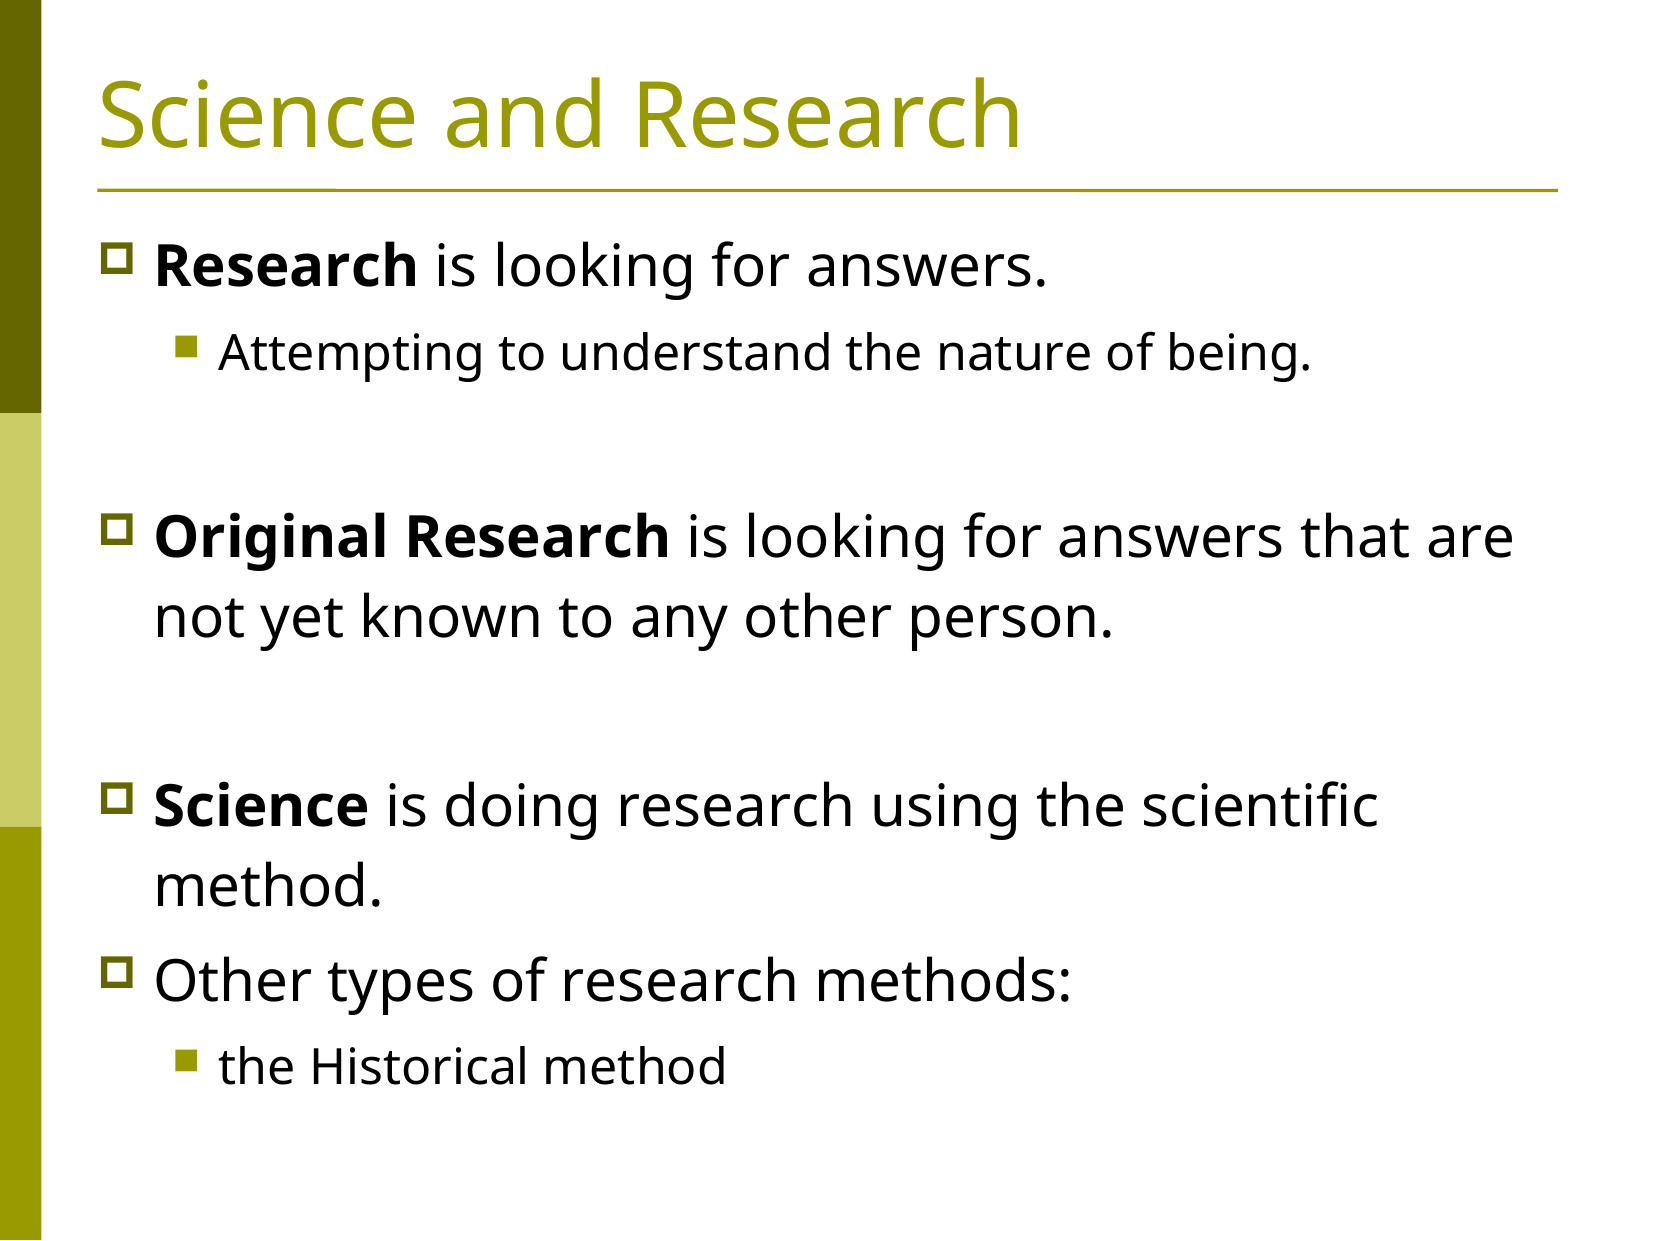

# Science and Research
Research is looking for answers.
Attempting to understand the nature of being.
Original Research is looking for answers that are not yet known to any other person.
Science is doing research using the scientific method.
Other types of research methods:
the Historical method